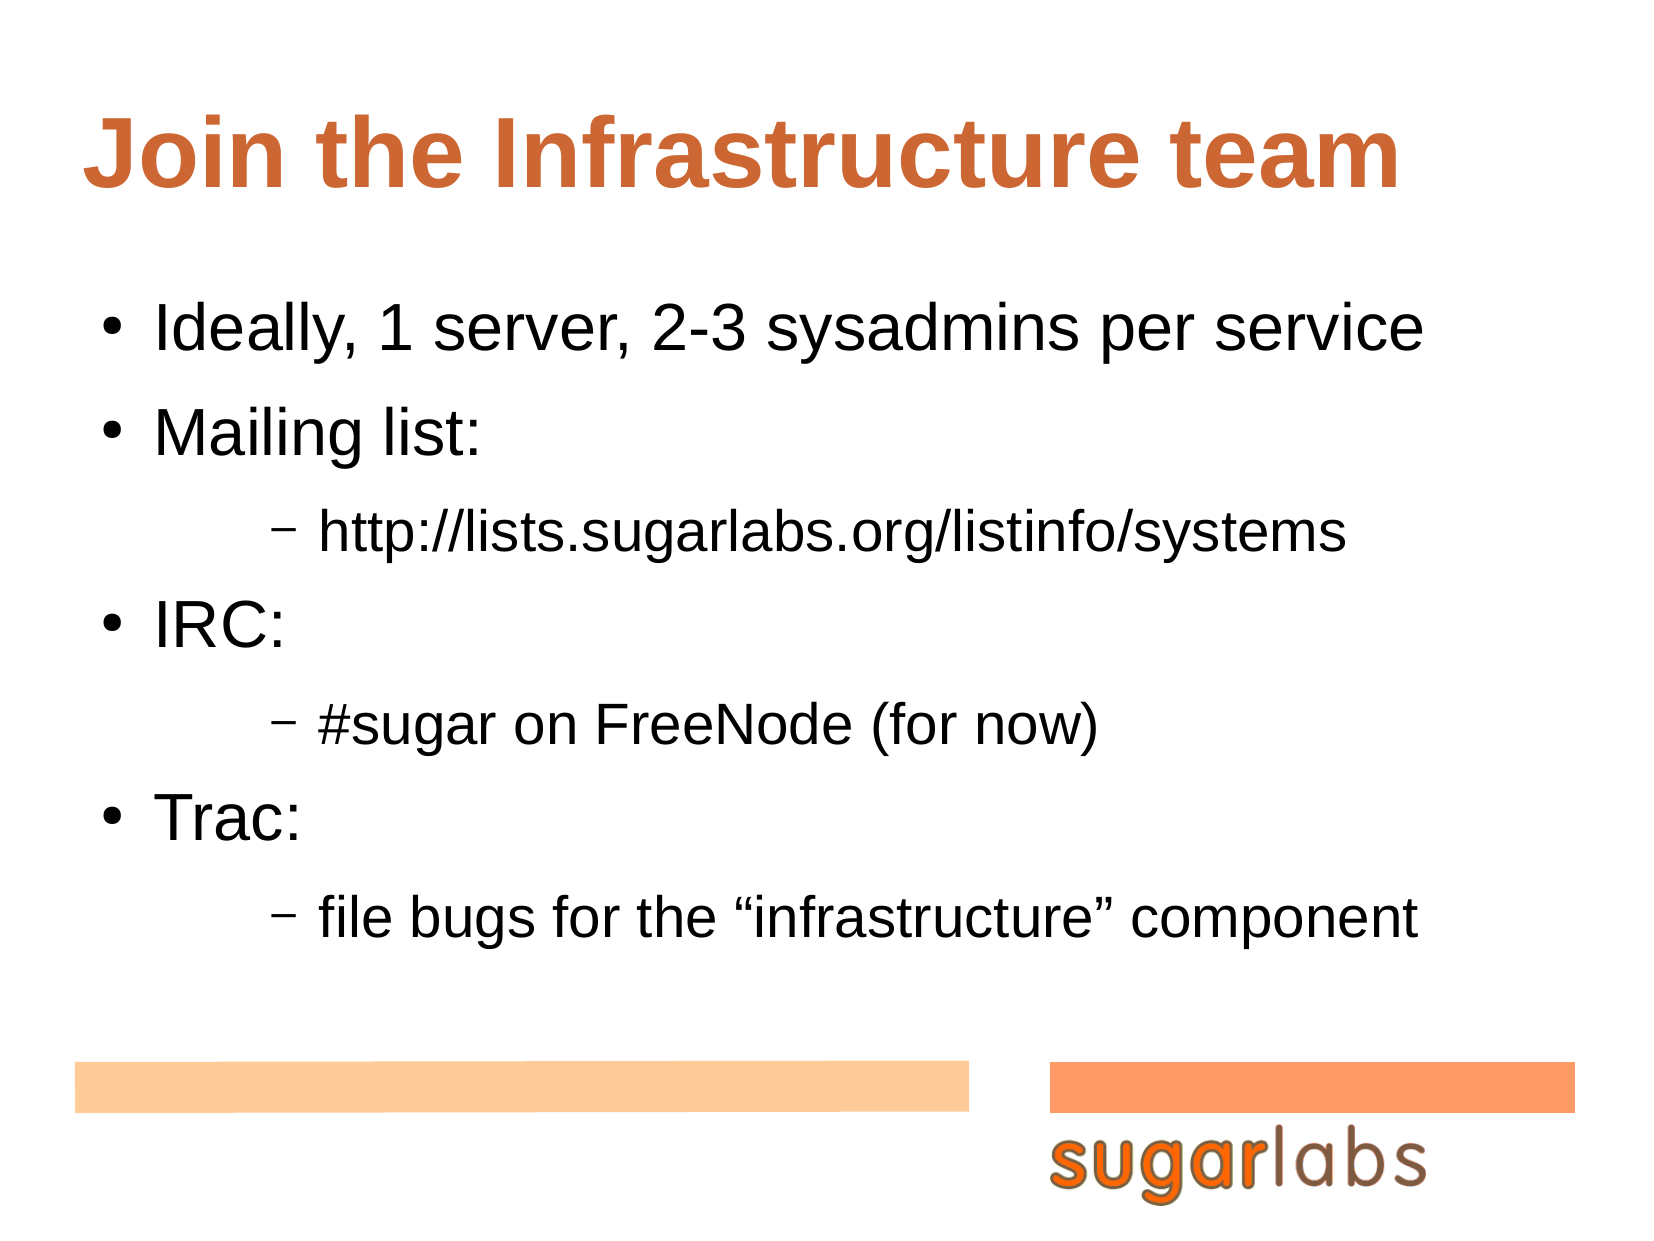

# Join the Infrastructure team
Ideally, 1 server, 2-3 sysadmins per service
Mailing list:
http://lists.sugarlabs.org/listinfo/systems
IRC:
#sugar on FreeNode (for now)
Trac:
file bugs for the “infrastructure” component